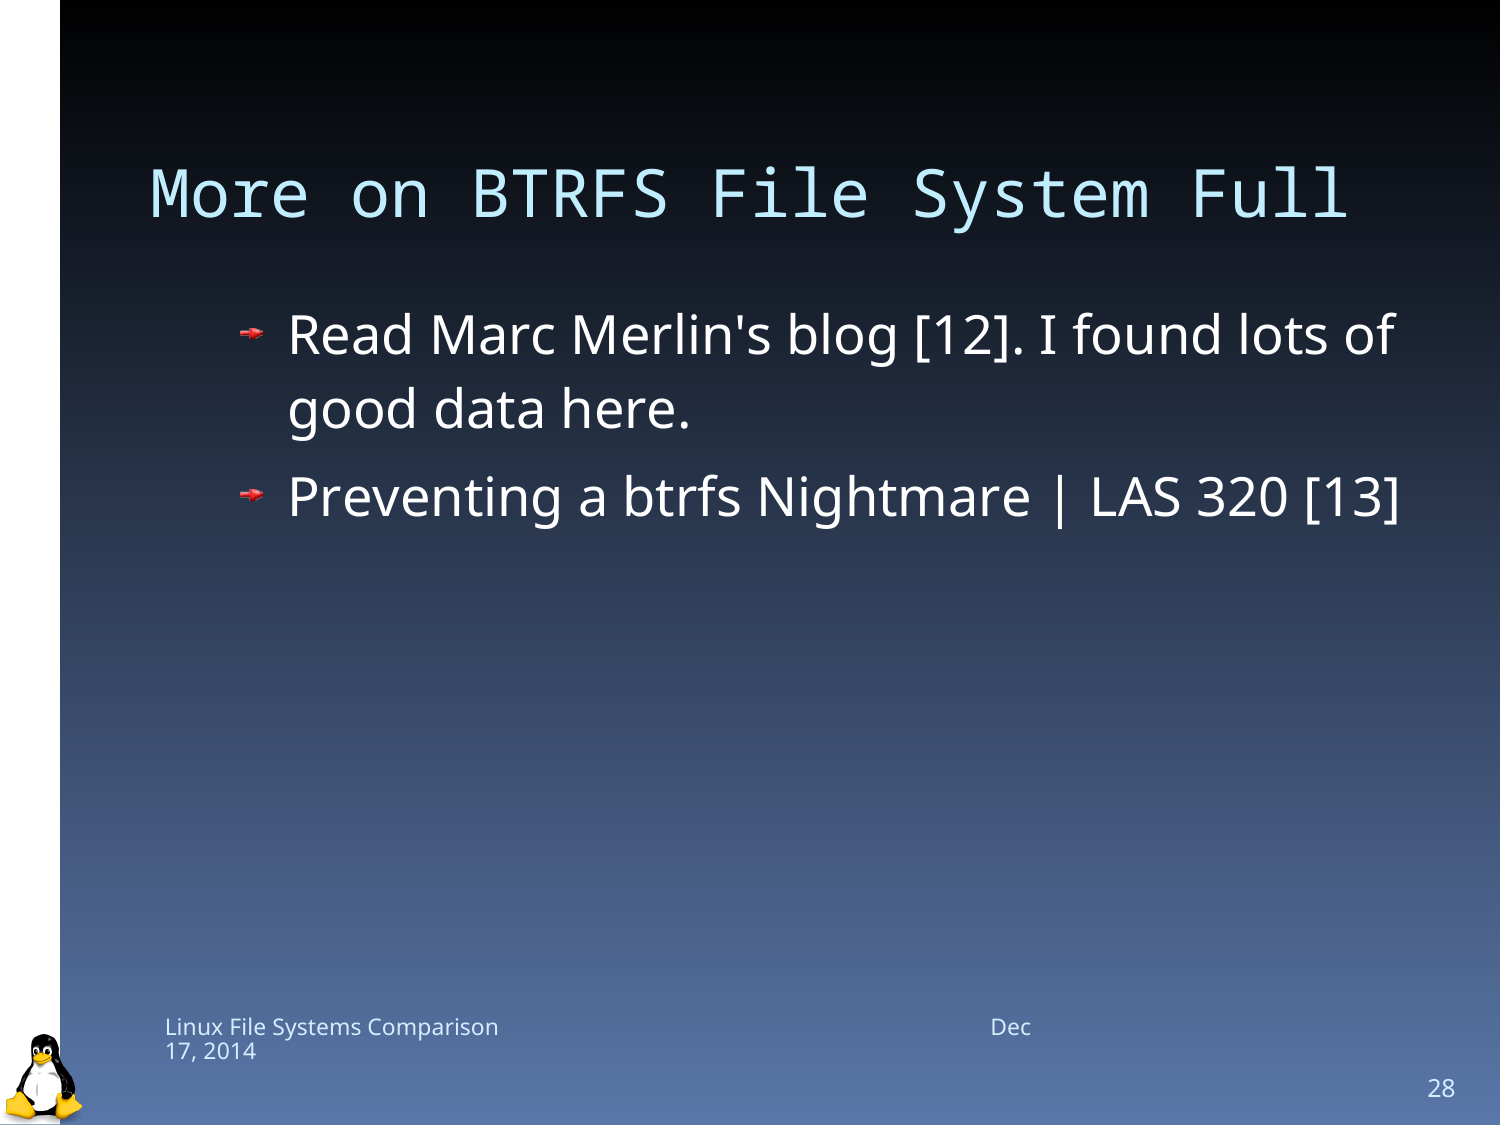

# More on BTRFS File System Full
Read Marc Merlin's blog [12]. I found lots of good data here.
Preventing a btrfs Nightmare | LAS 320 [13]
Linux File Systems Comparison Dec 17, 2014
Dec 17, 2014
28